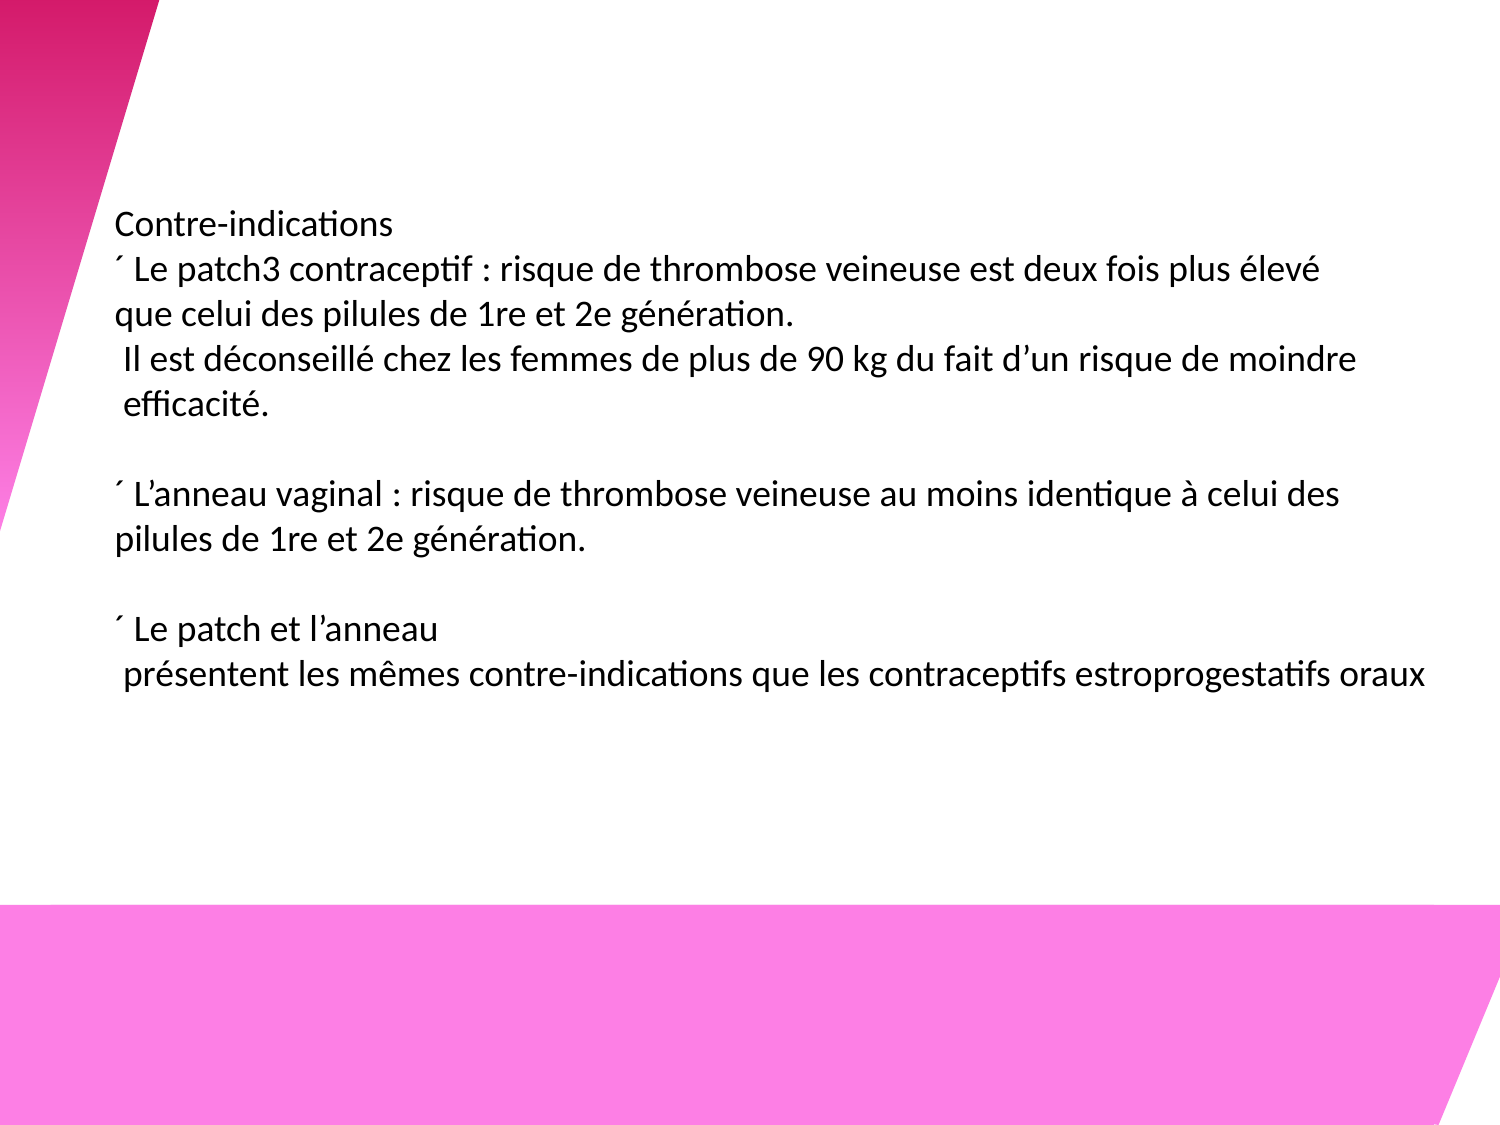

#
Contre-indications
´ Le patch3 contraceptif : risque de thrombose veineuse est deux fois plus élevé
que celui des pilules de 1re et 2e génération.
 Il est déconseillé chez les femmes de plus de 90 kg du fait d’un risque de moindre
 efficacité.
´ L’anneau vaginal : risque de thrombose veineuse au moins identique à celui des
pilules de 1re et 2e génération.
´ Le patch et l’anneau
 présentent les mêmes contre-indications que les contraceptifs estroprogestatifs oraux